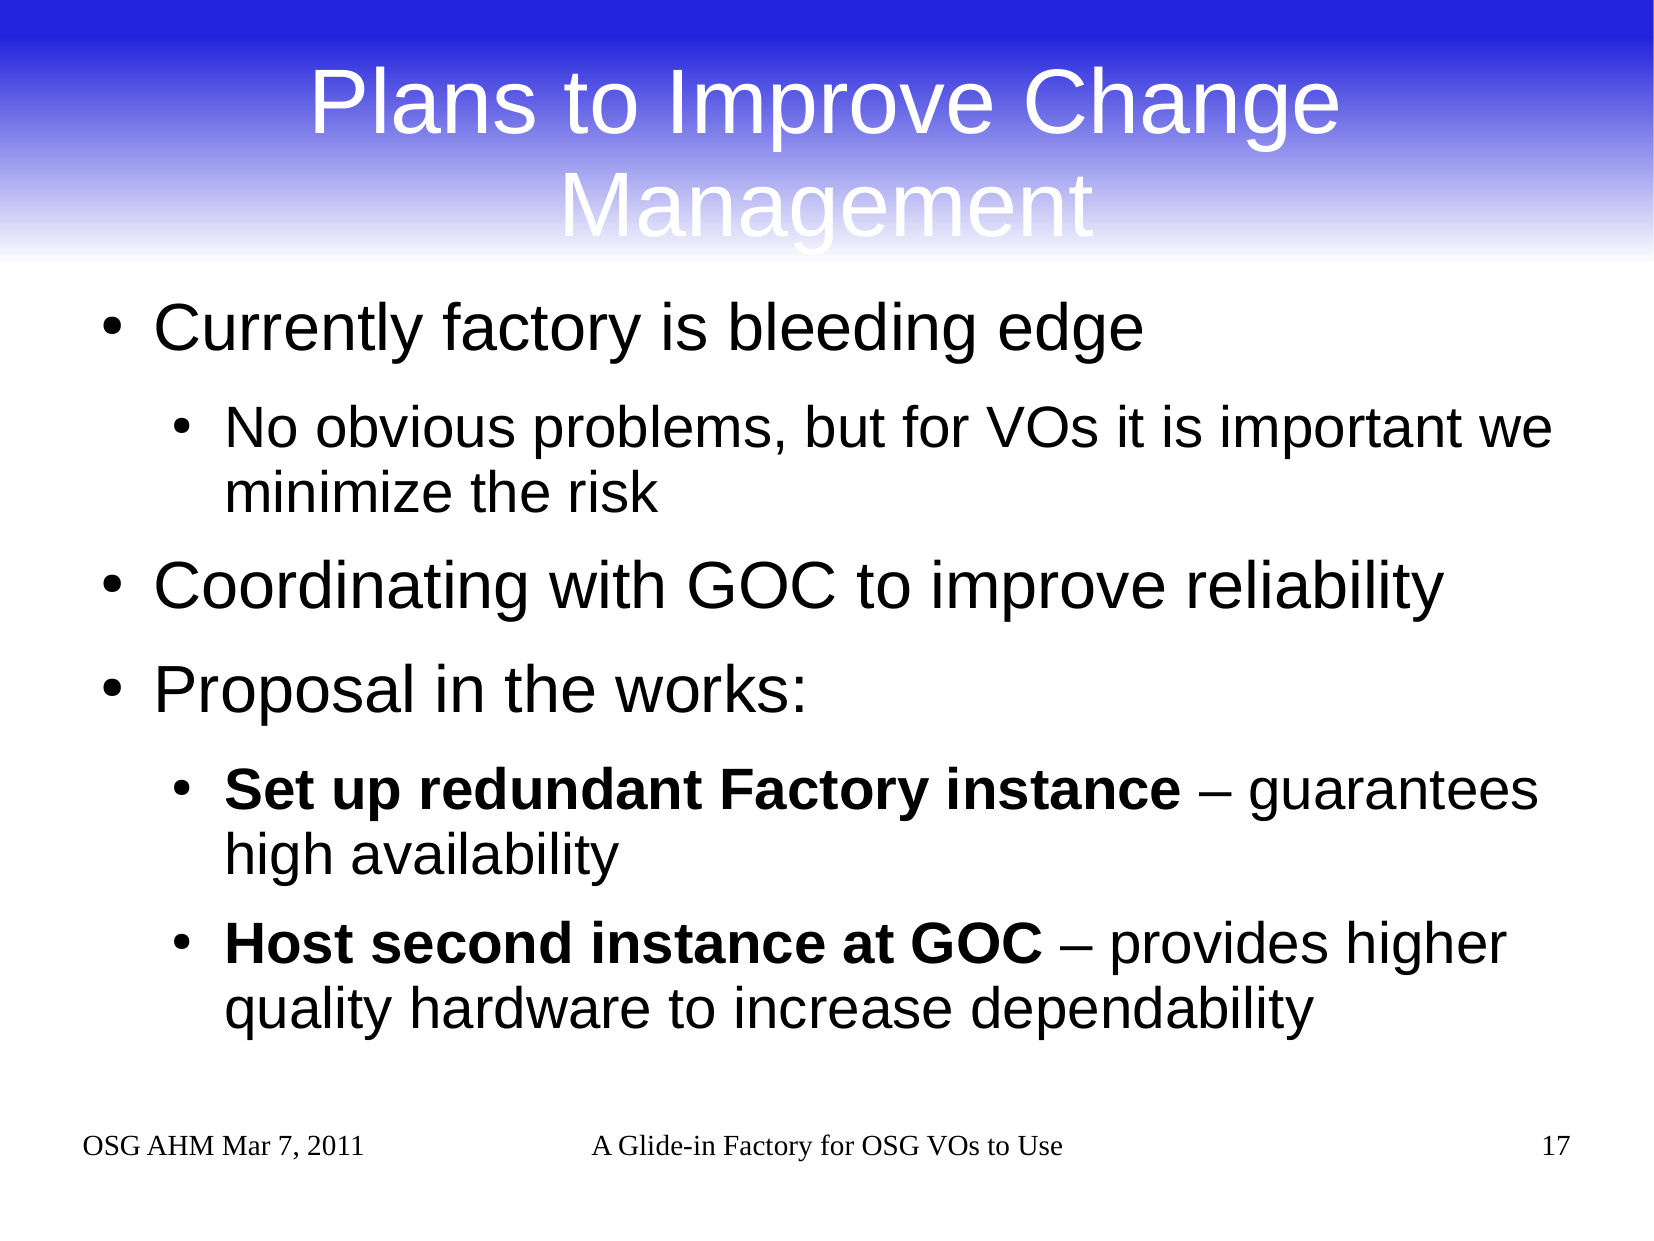

# Plans to Improve Change Management
Currently factory is bleeding edge
No obvious problems, but for VOs it is important we minimize the risk
Coordinating with GOC to improve reliability
Proposal in the works:
Set up redundant Factory instance – guarantees high availability
Host second instance at GOC – provides higher quality hardware to increase dependability
OSG AHM Mar 7, 2011
A Glide-in Factory for OSG VOs to Use
17